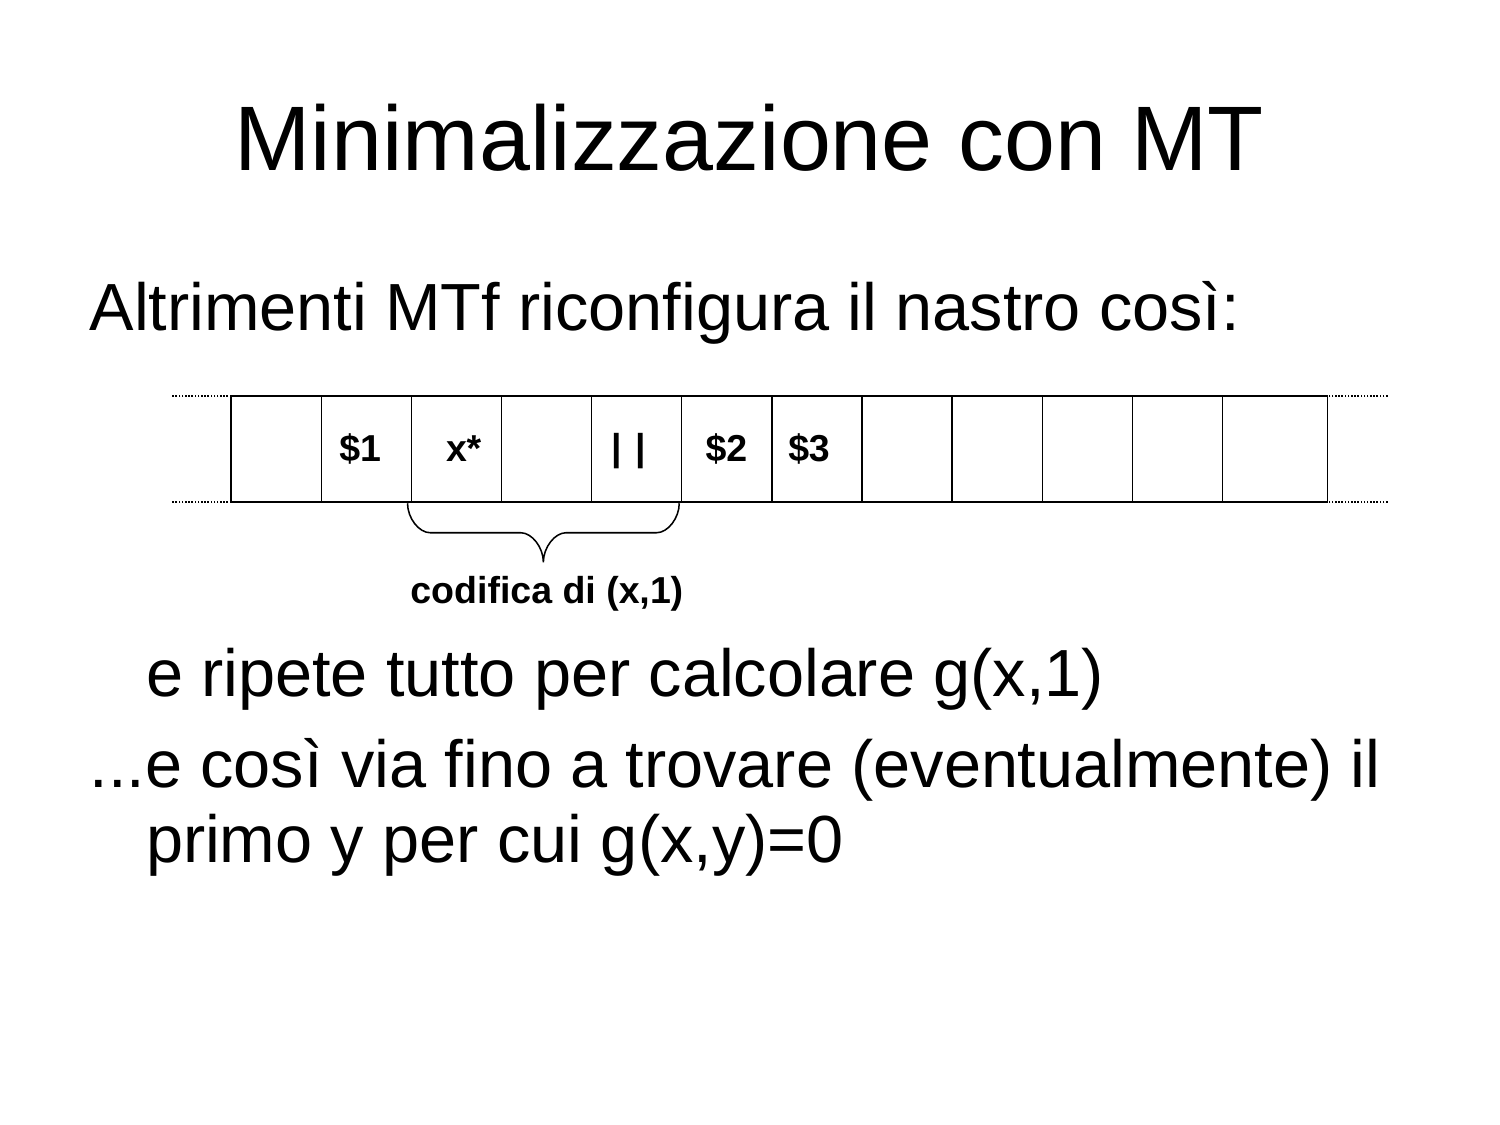

# Minimalizzazione con MT
Altrimenti MTf riconfigura il nastro così:
	e ripete tutto per calcolare g(x,1)
...e così via fino a trovare (eventualmente) il primo y per cui g(x,y)=0
|
|
$1
x*
$2
$3
codifica di (x,1)